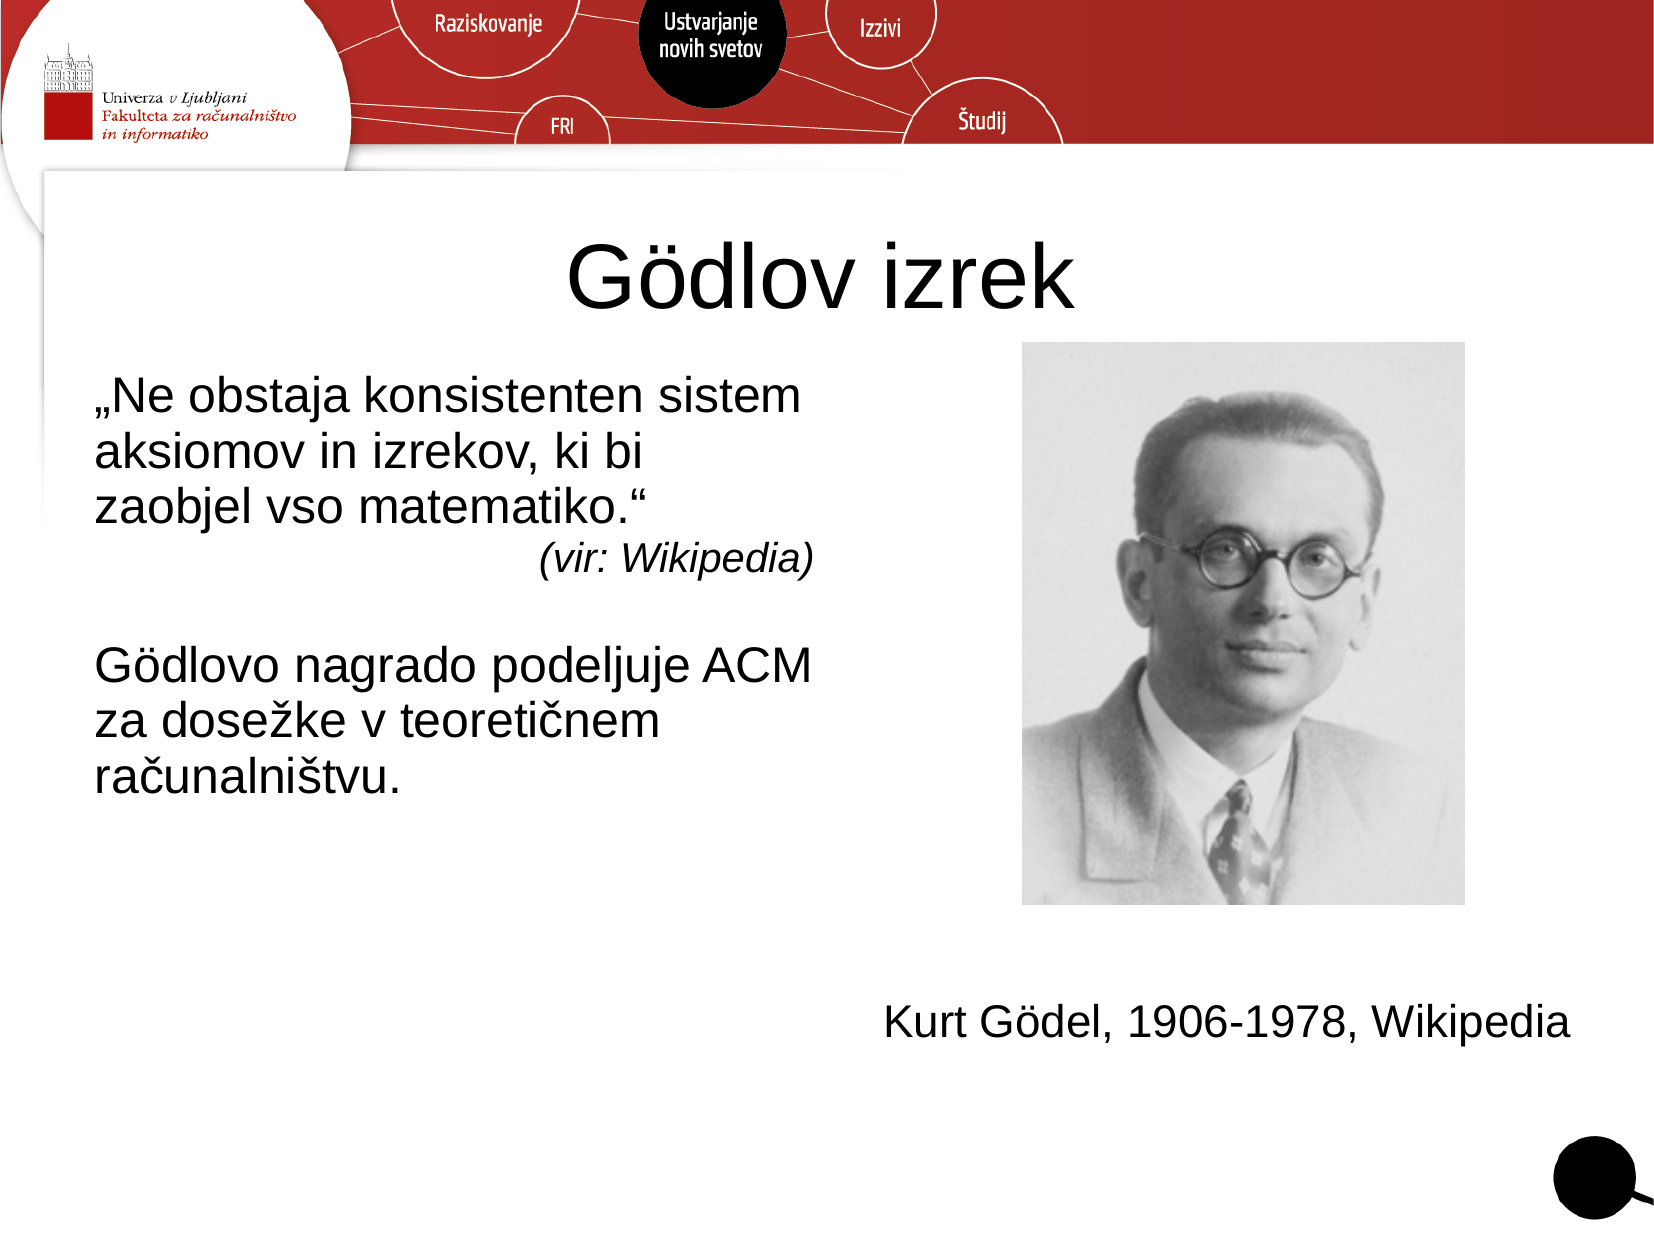

# Gödlov izrek
„Ne obstaja konsistenten sistem aksiomov in izrekov, ki bi zaobjel vso matematiko.“
(vir: Wikipedia)
Gödlovo nagrado podeljuje ACM za dosežke v teoretičnem računalništvu.
Kurt Gödel, 1906-1978, Wikipedia